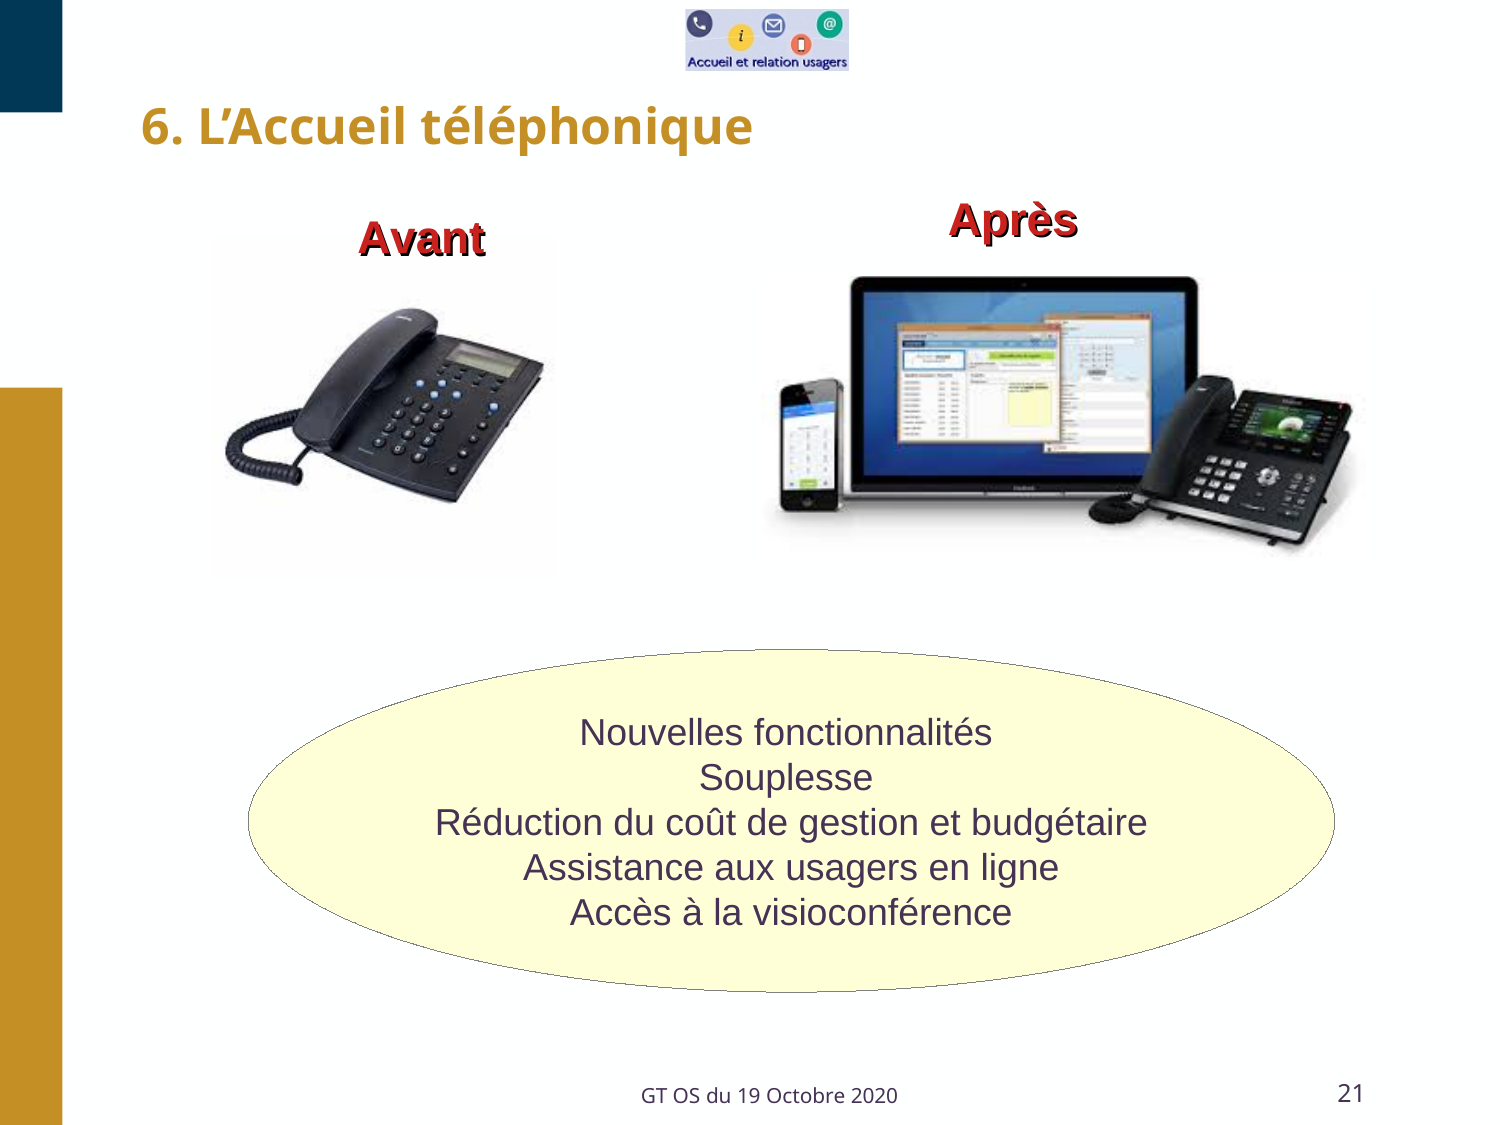

# 6. L’Accueil téléphonique
Après
Avant
Nouvelles fonctionnalités
Souplesse
Réduction du coût de gestion et budgétaire
Assistance aux usagers en ligne
Accès à la visioconférence